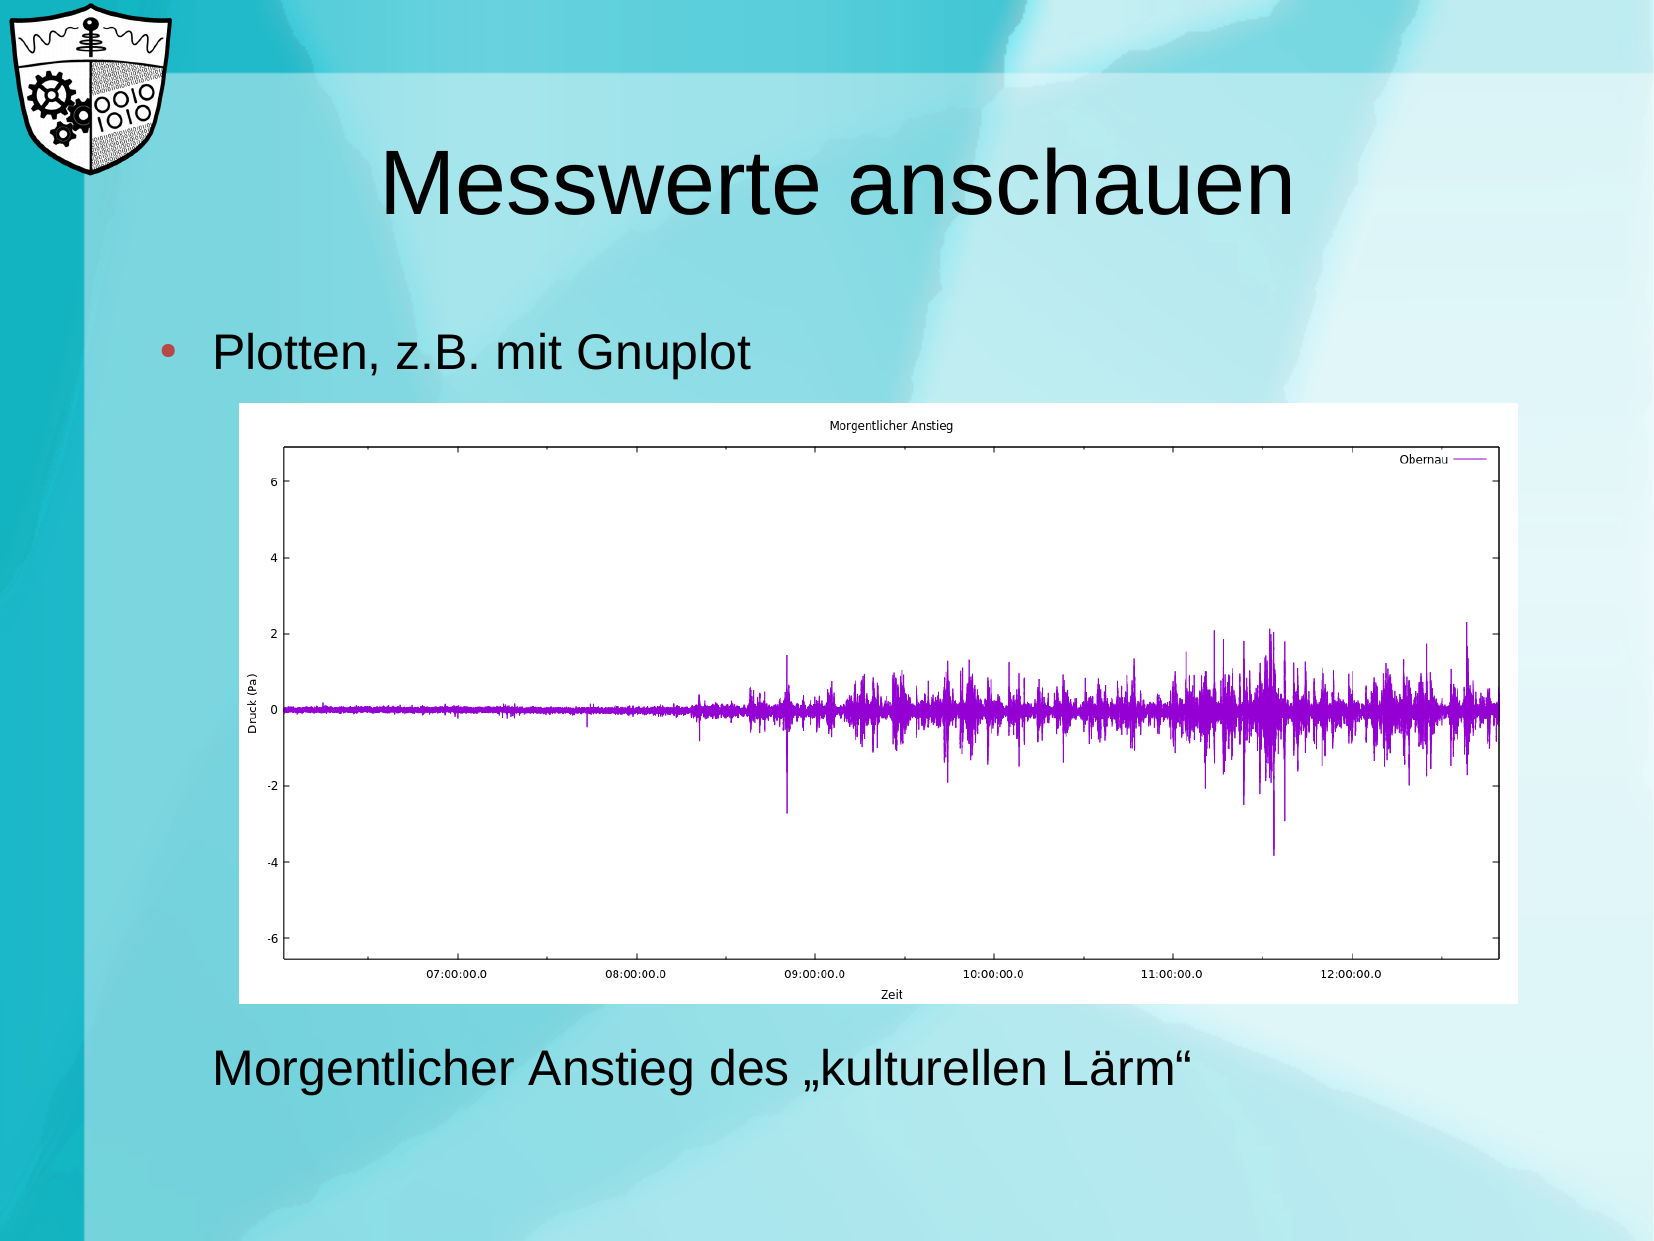

# Messwerte anschauen
Plotten, z.B. mit Gnuplot
Morgentlicher Anstieg des „kulturellen Lärm“